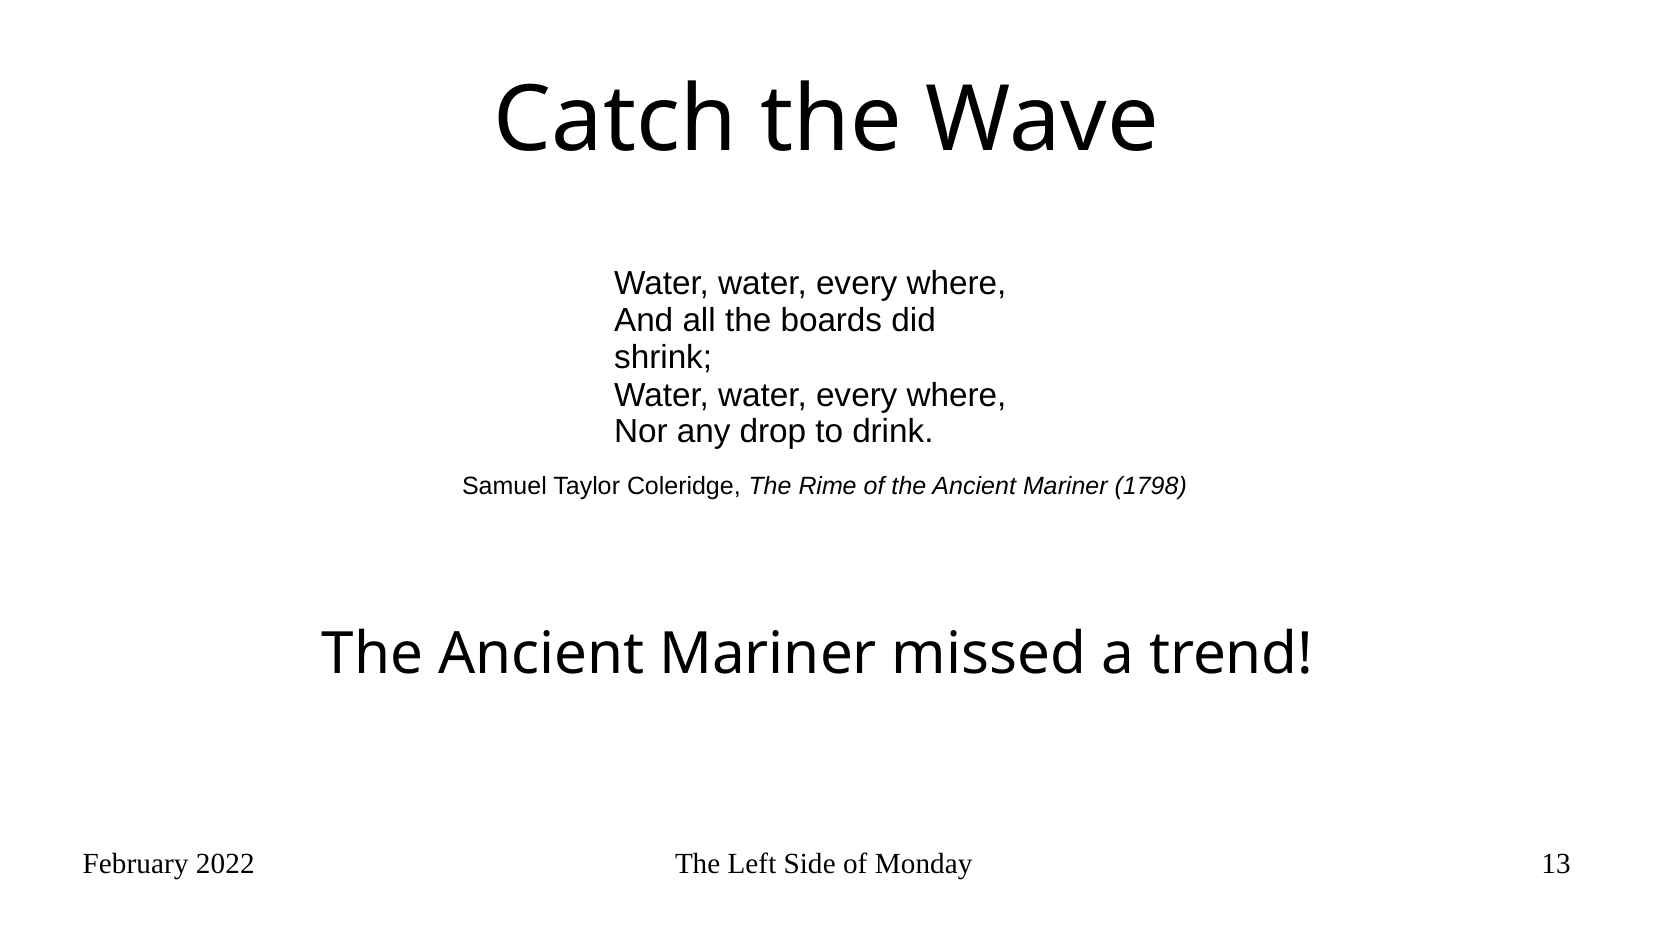

# Catch the Wave
Water, water, every where,
And all the boards did shrink;
Water, water, every where,
Nor any drop to drink.
Samuel Taylor Coleridge, The Rime of the Ancient Mariner (1798)
The Ancient Mariner missed a trend!
February 2022
The Left Side of Monday
13